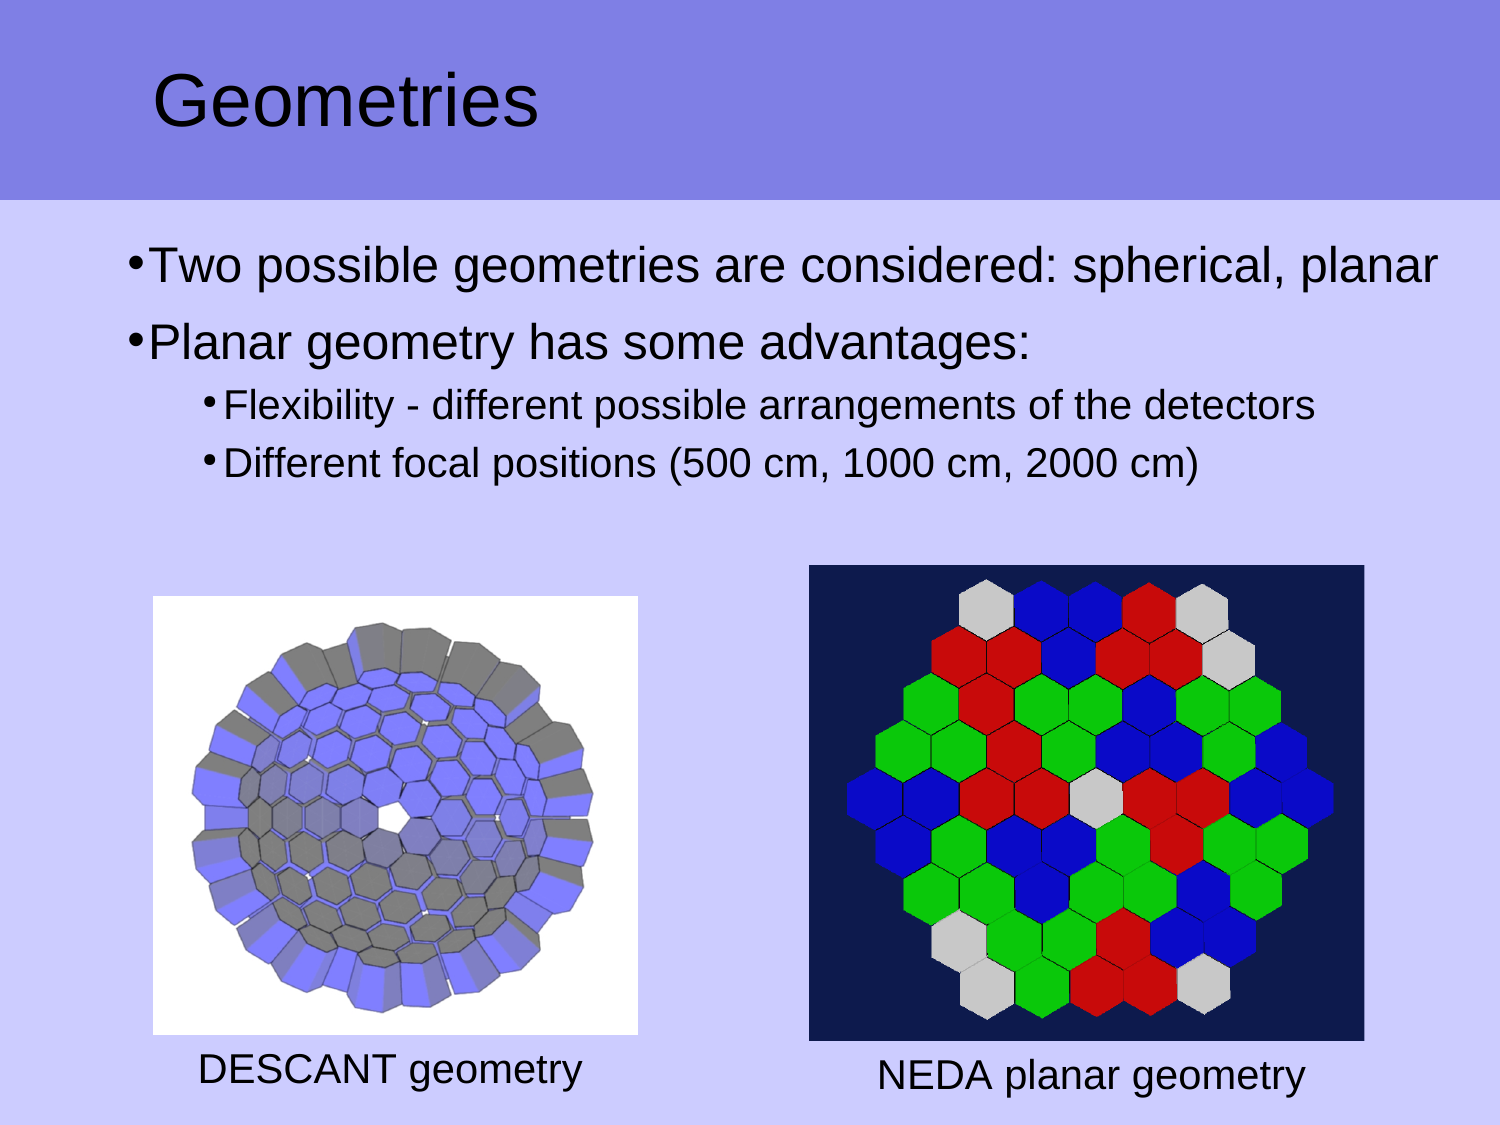

# Geometries
Two possible geometries are considered: spherical, planar
Planar geometry has some advantages:
Flexibility - different possible arrangements of the detectors
Different focal positions (500 cm, 1000 cm, 2000 cm)
DESCANT geometry
NEDA planar geometry